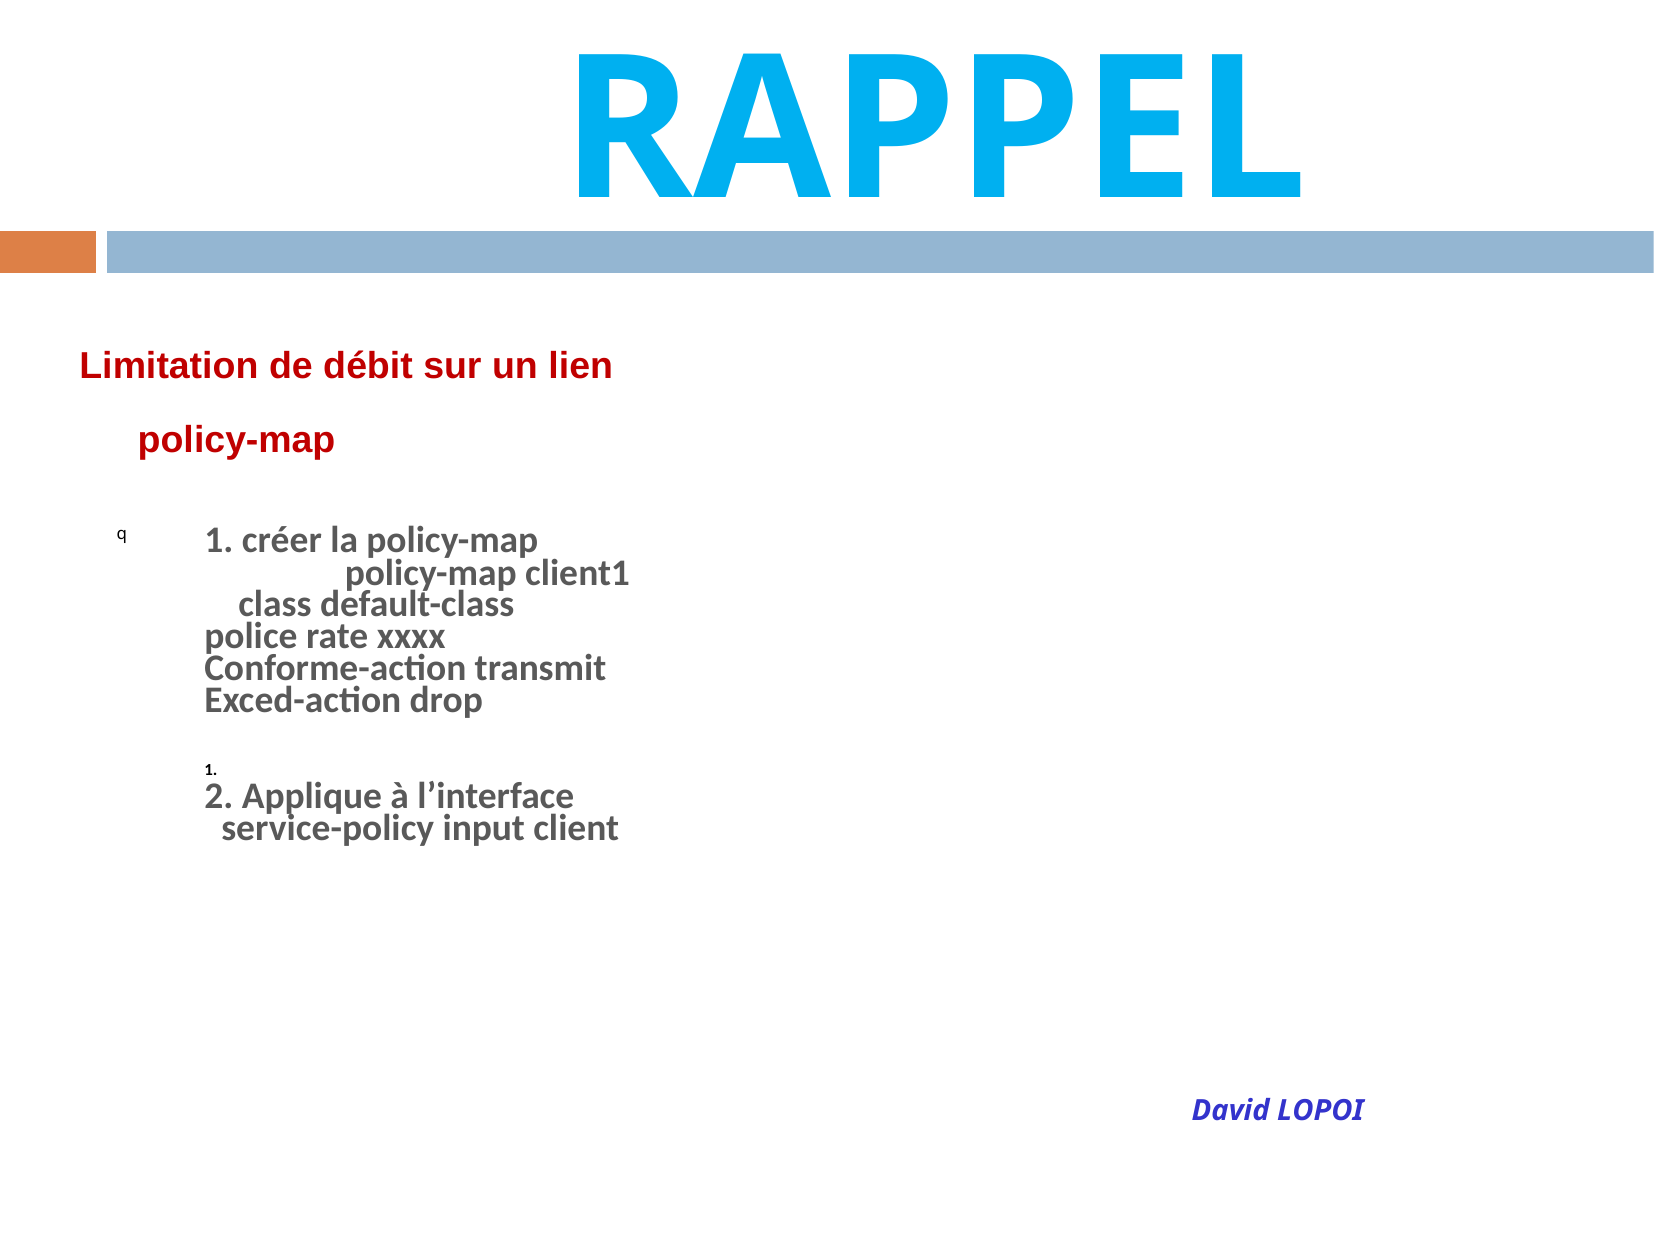

RAPPEL
Limitation de débit sur un lien
 policy-map
1. créer la policy-map
	policy-map client1
 class default-class
police rate xxxx
Conforme-action transmit
Exced-action drop
2. Applique à l’interface
 service-policy input client
David LOPOI